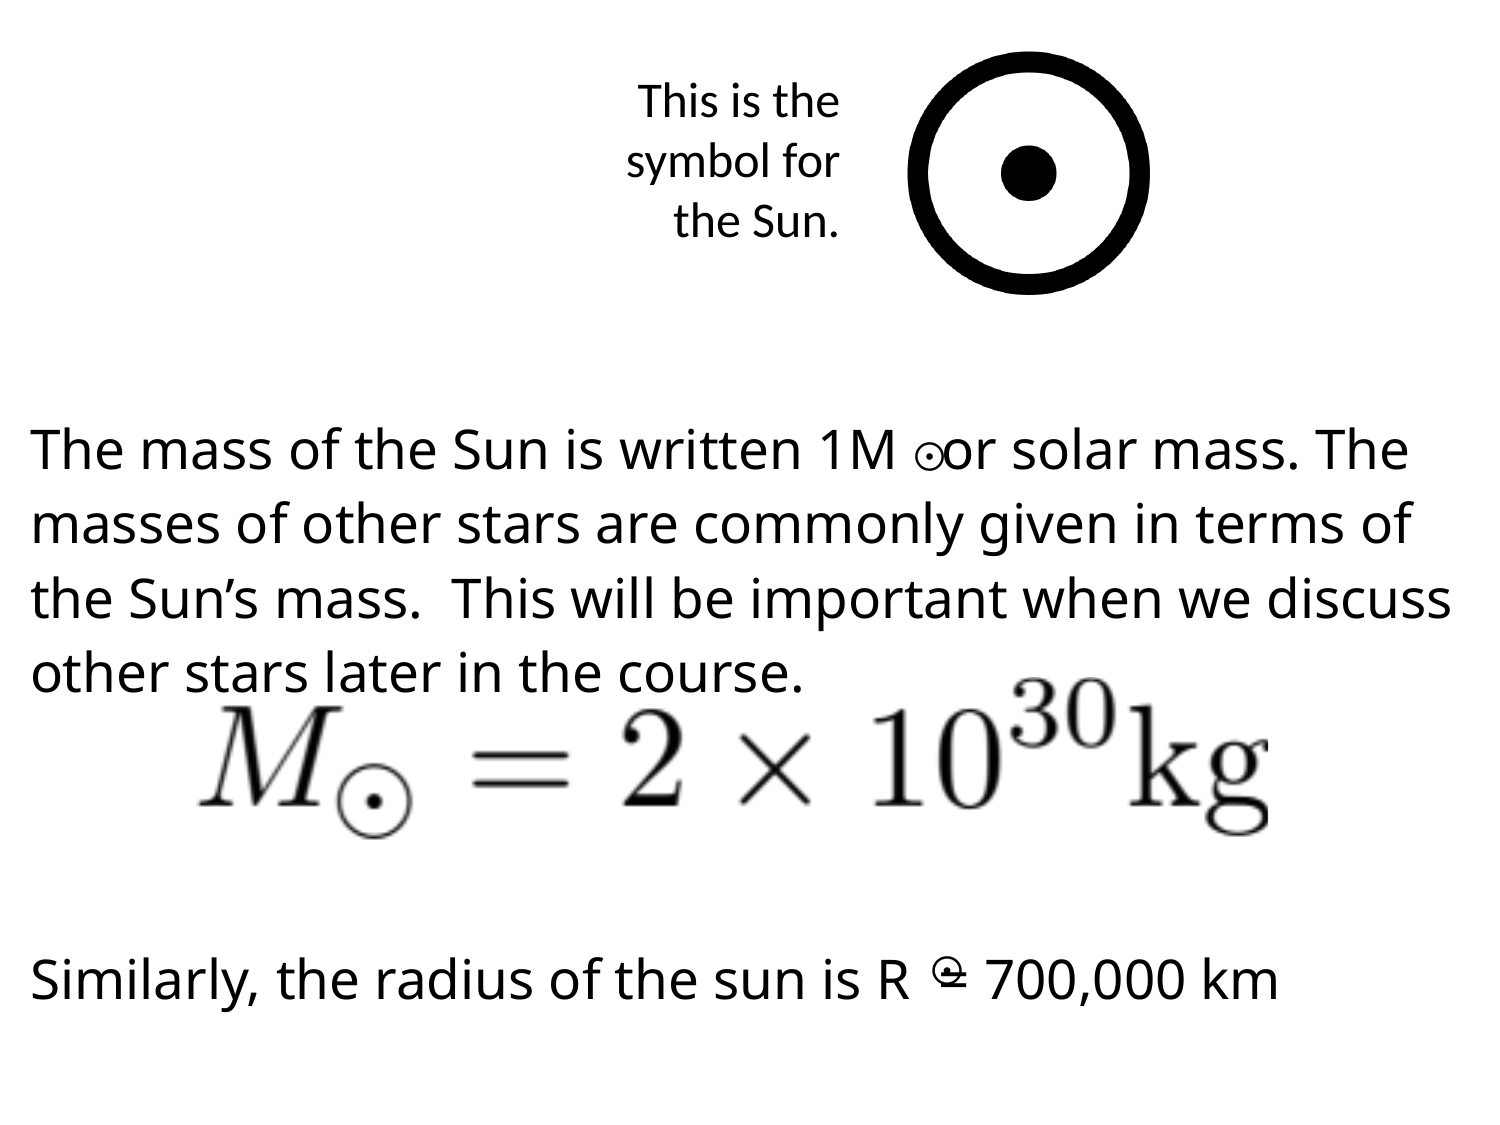

This is the symbol for the Sun.
# The mass of the Sun is written 1M or solar mass. The masses of other stars are commonly given in terms of the Sun’s mass. This will be important when we discuss other stars later in the course.
Similarly, the radius of the sun is R = 700,000 km